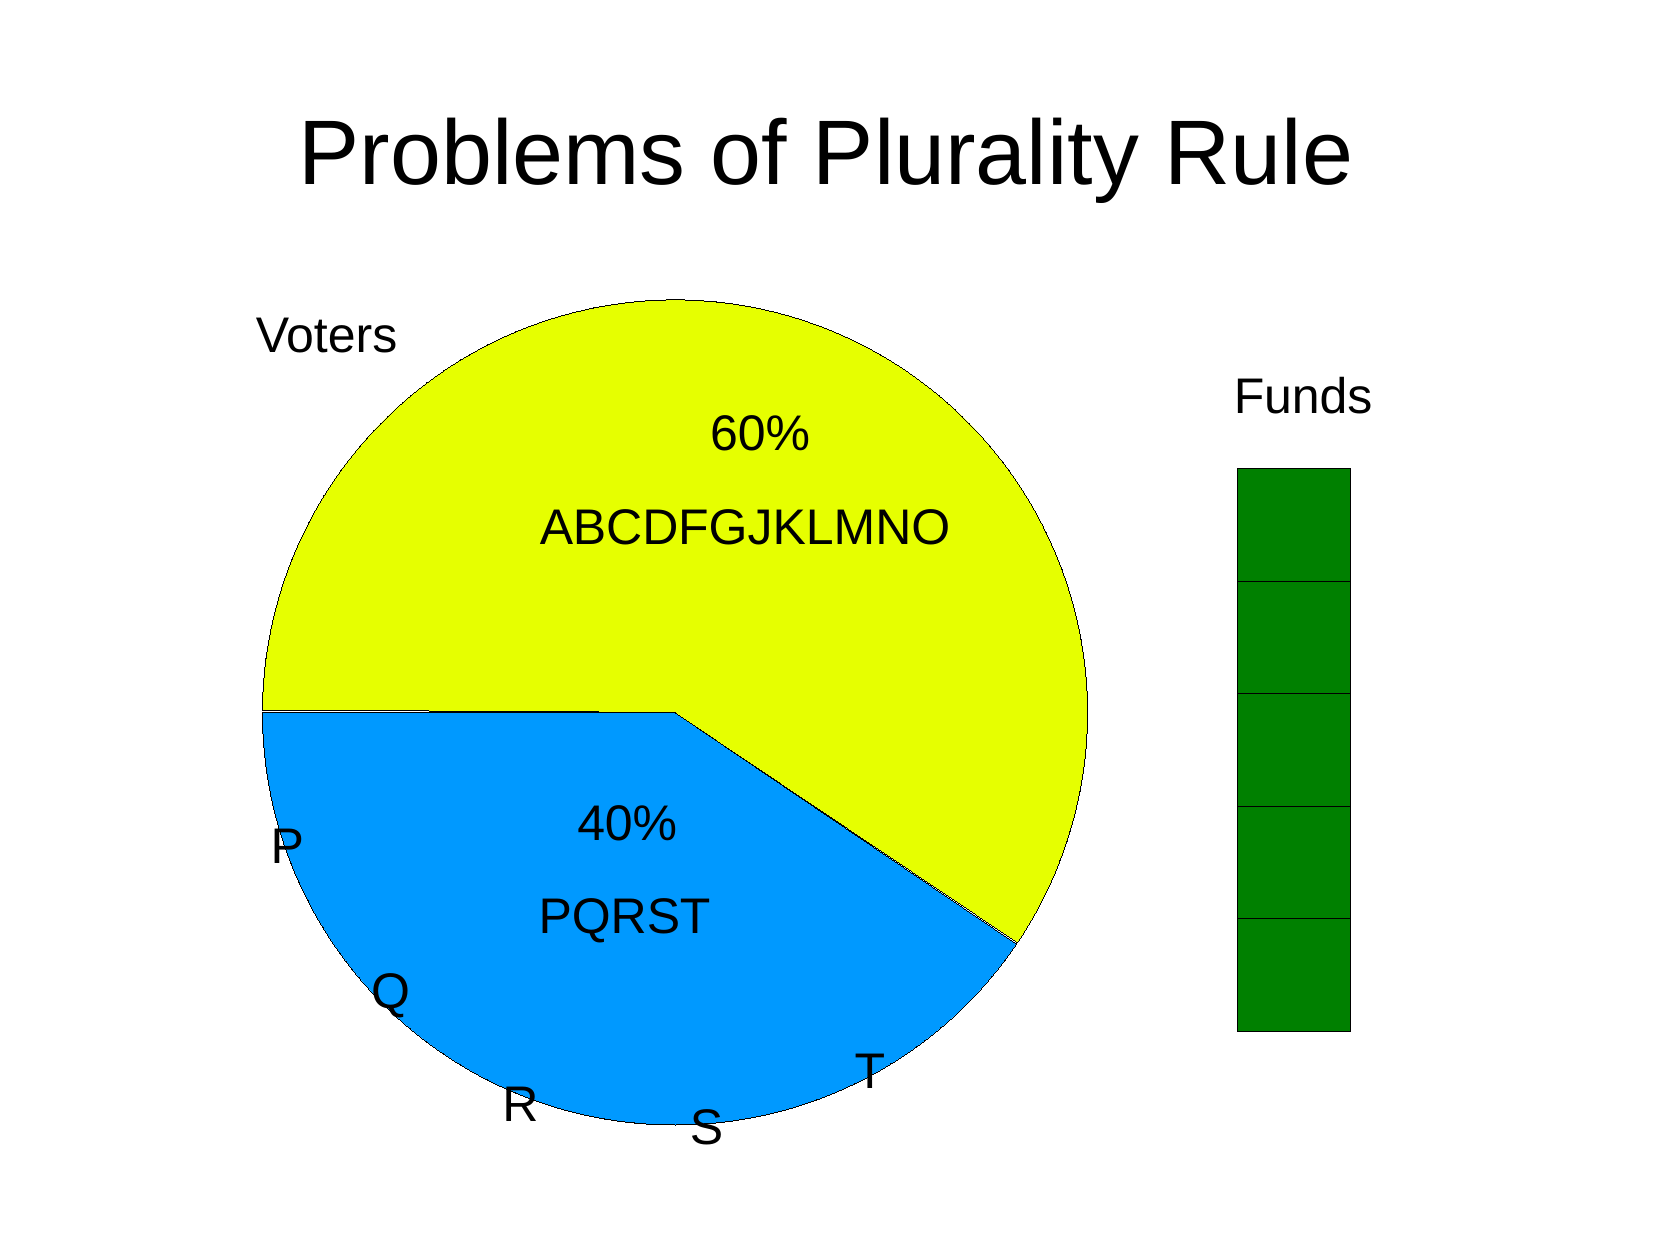

# Problems of Plurality Rule
Voters
Funds
60%
ABCDFGJKLMNO
40%
P
PQRST
Q
T
R
S